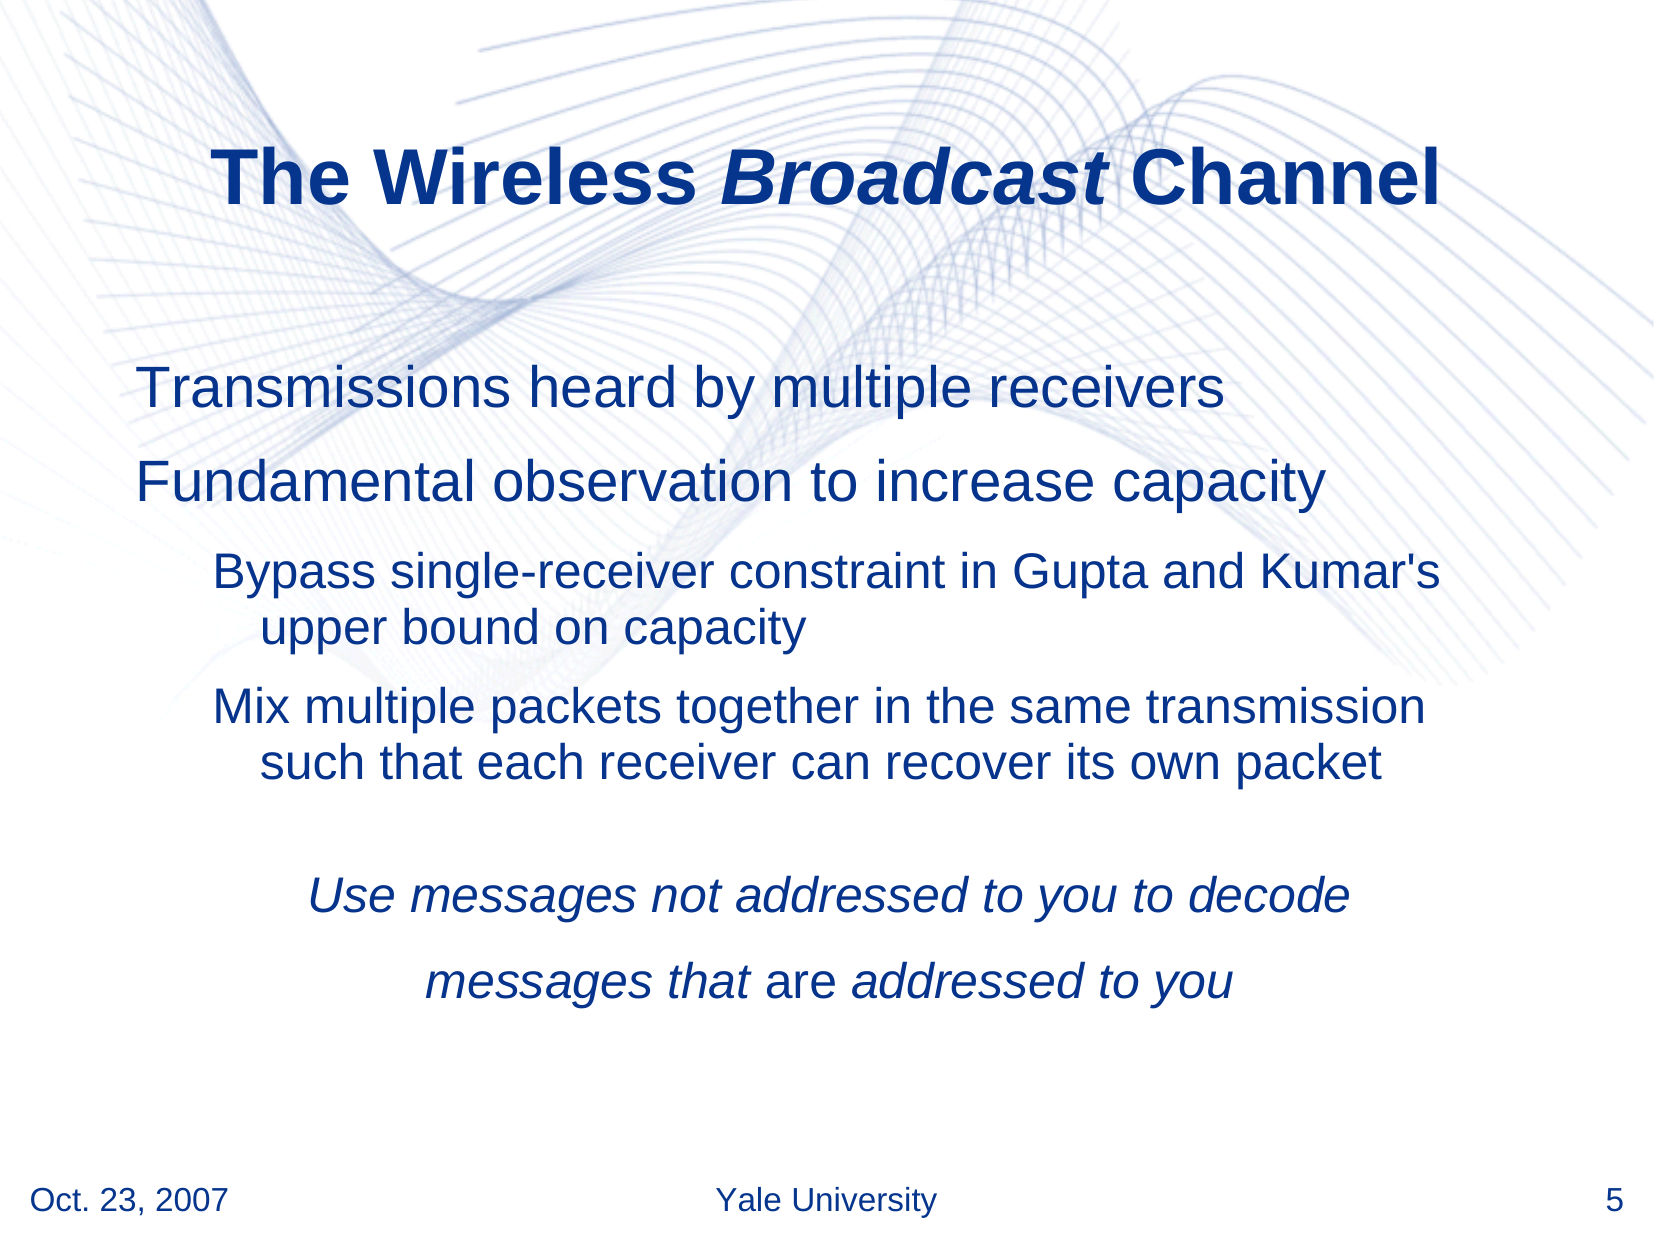

# The Wireless Broadcast Channel
Transmissions heard by multiple receivers
Fundamental observation to increase capacity
Bypass single-receiver constraint in Gupta and Kumar's upper bound on capacity
Mix multiple packets together in the same transmission such that each receiver can recover its own packet
Use messages not addressed to you to decode
messages that are addressed to you
Oct. 23, 2007
Yale University
5